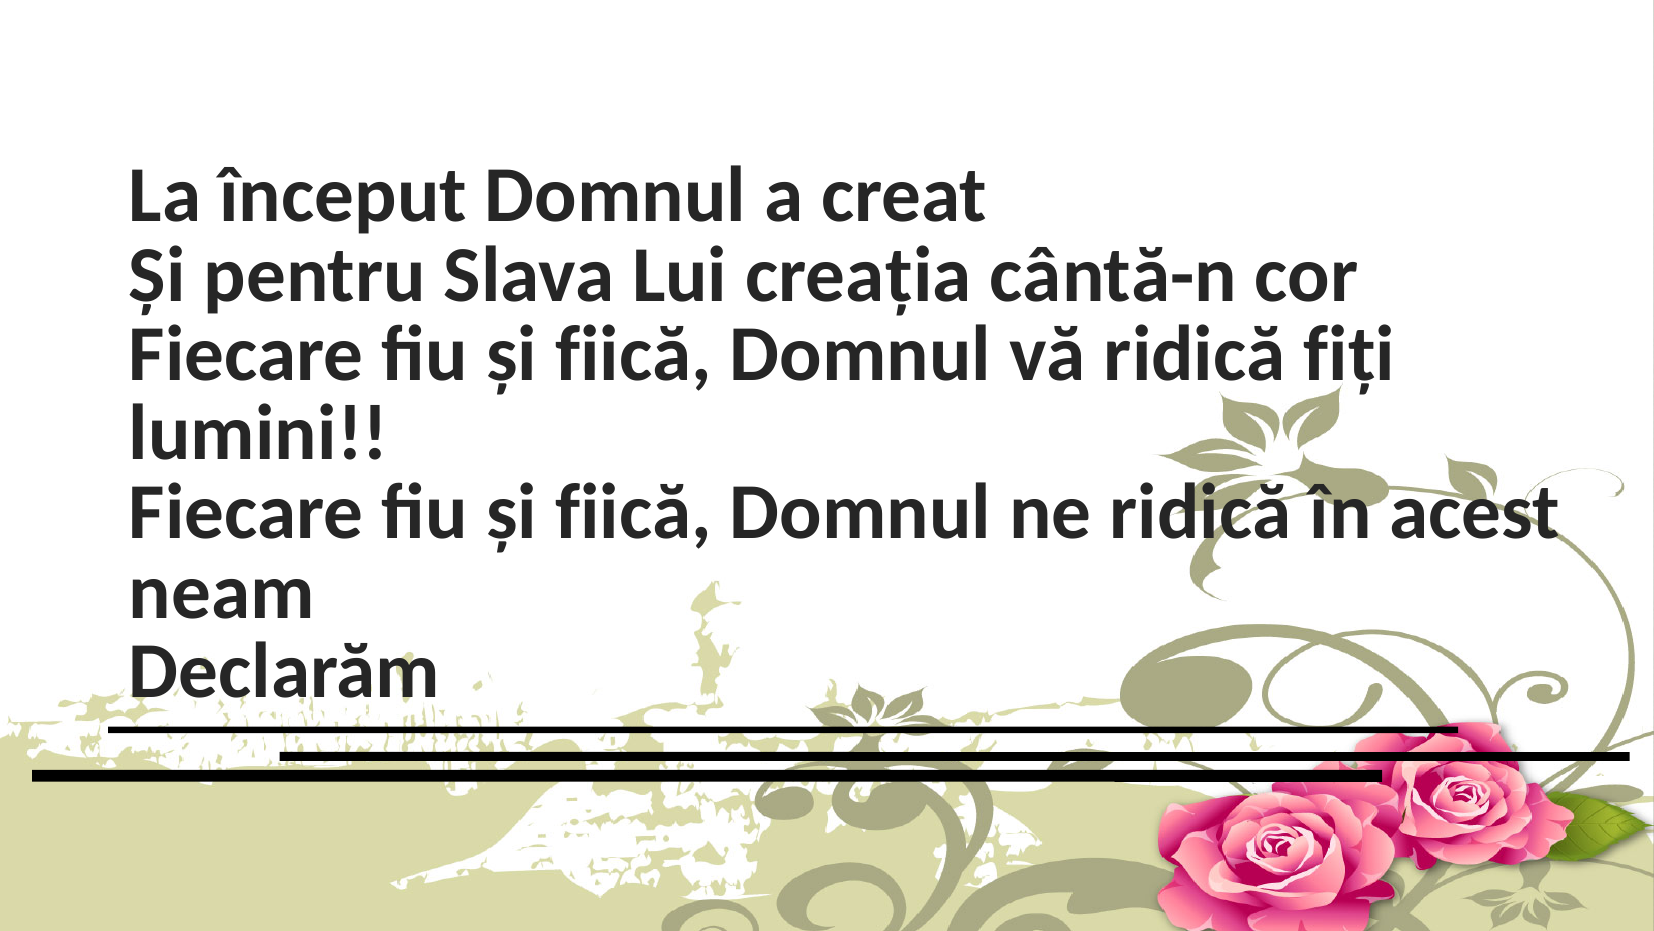

La început Domnul a creat
Și pentru Slava Lui creația cântă-n cor
Fiecare fiu și fiică, Domnul vă ridică fiți lumini!!
Fiecare fiu și fiică, Domnul ne ridică în acest neam
Declarăm